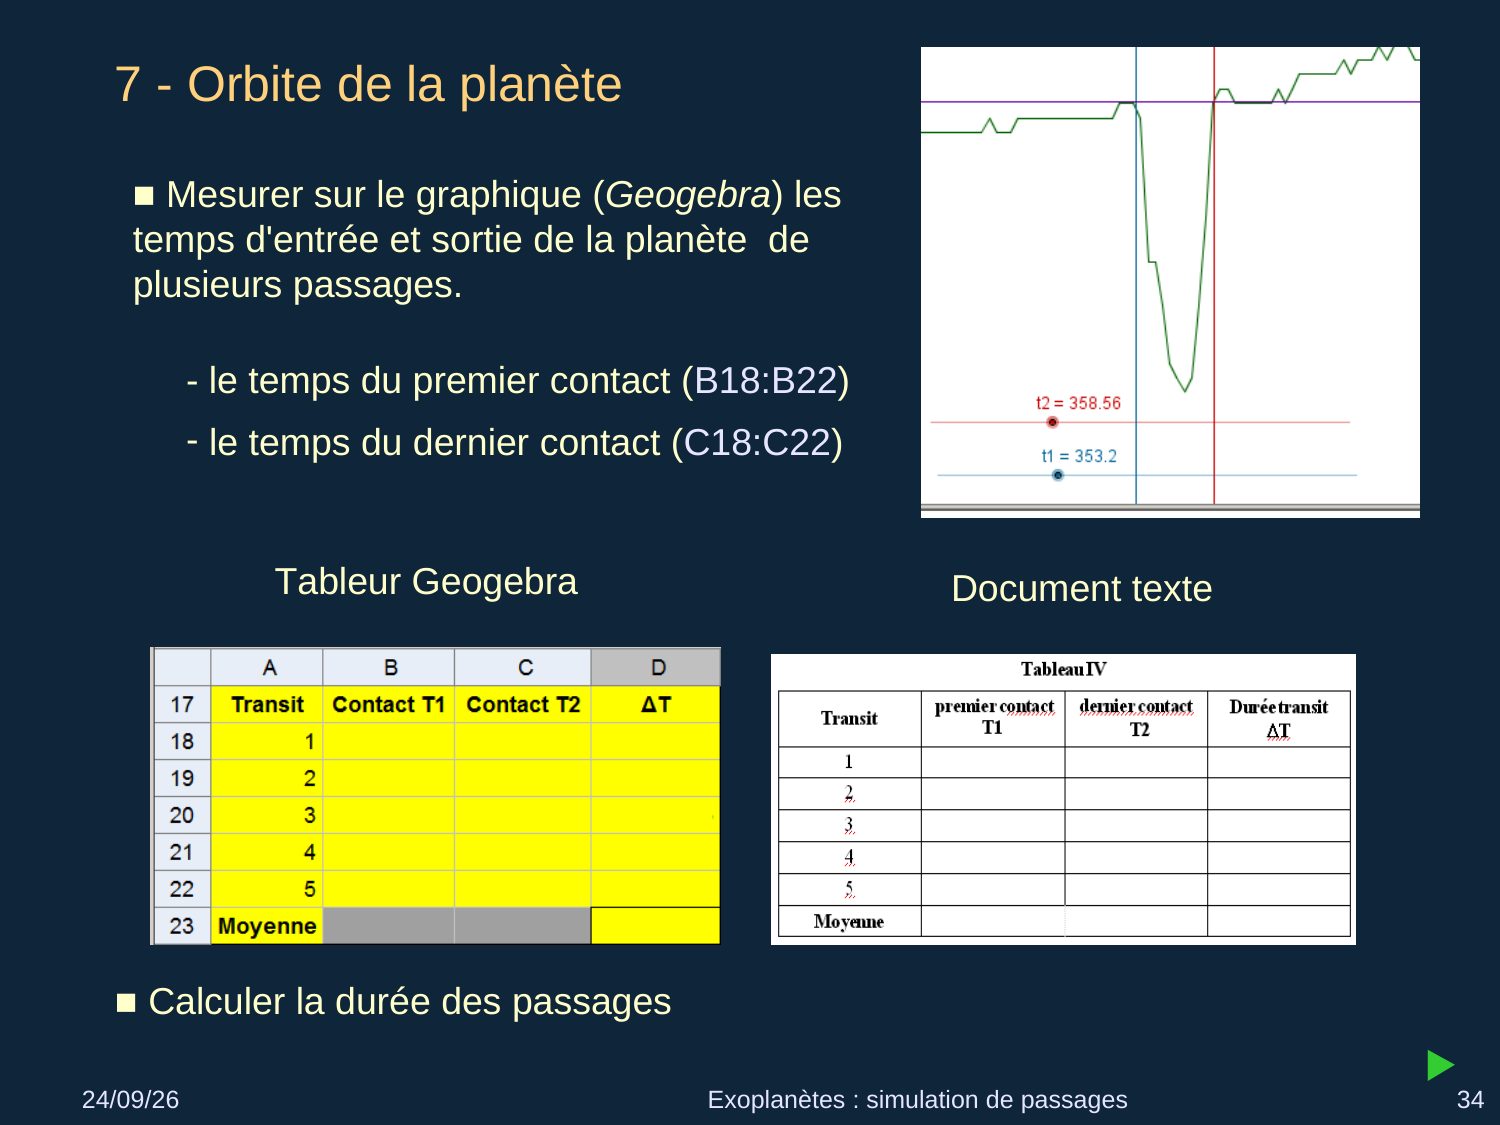

7 - Orbite de la planète
■ Mesurer sur le graphique (Geogebra) les temps d'entrée et sortie de la planète de plusieurs passages.
- le temps du premier contact (B18:B22)
 le temps du dernier contact (C18:C22)
Tableur Geogebra
Document texte
■ Calculer la durée des passages

Exoplanètes : simulation de passages
34